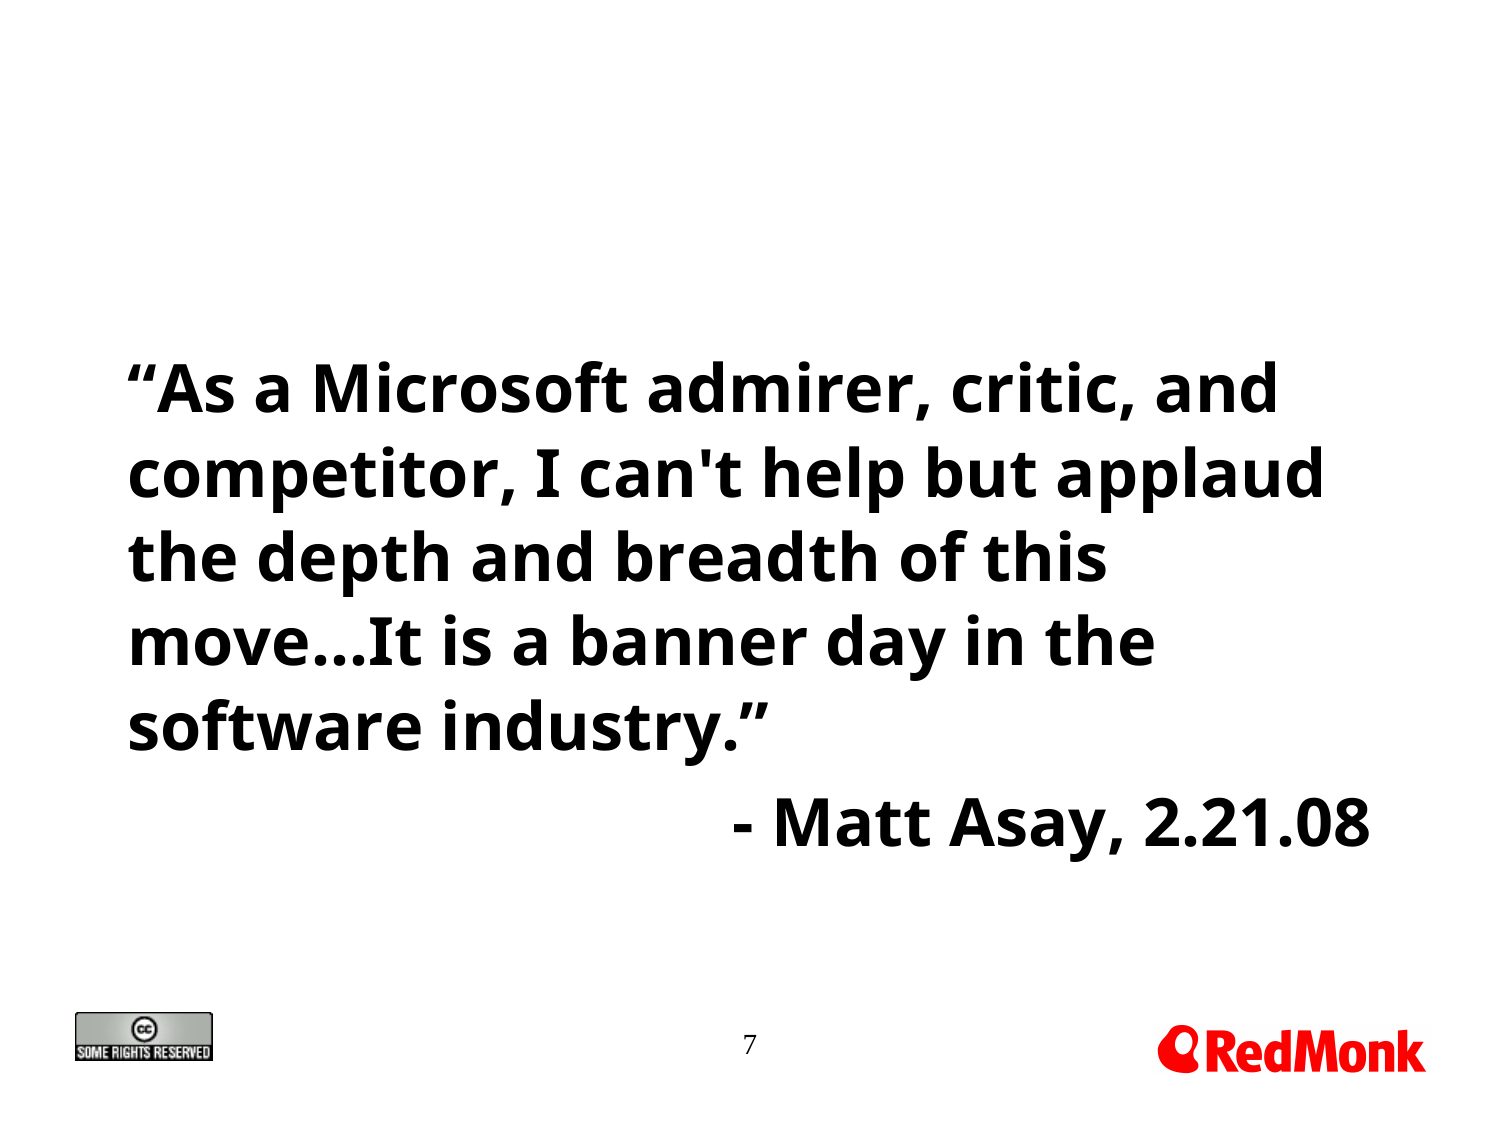

“As a Microsoft admirer, critic, and competitor, I can't help but applaud the depth and breadth of this move...It is a banner day in the software industry.”
- Matt Asay, 2.21.08